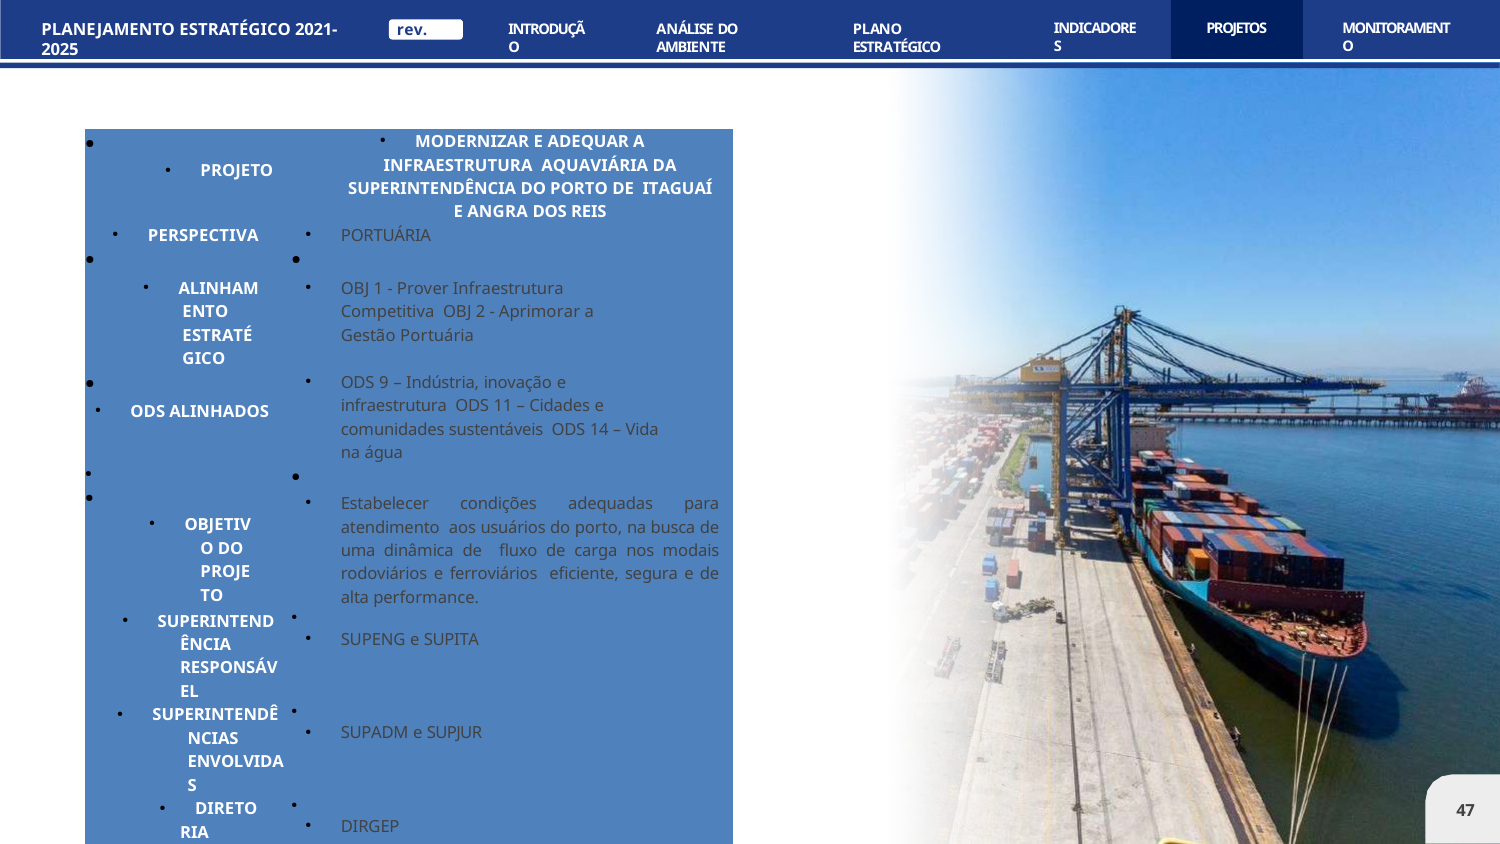

PLANEJAMENTO ESTRATÉGICO 2021-2025
INDICADORES
PROJETOS
MONITORAMENTO
rev. 2022
INTRODUÇÃO
ANÁLISE DO AMBIENTE
PLANO ESTRATÉGICO
| PROJETO | MODERNIZAR E ADEQUAR A INFRAESTRUTURA AQUAVIÁRIA DA SUPERINTENDÊNCIA DO PORTO DE ITAGUAÍ E ANGRA DOS REIS |
| --- | --- |
| PERSPECTIVA | PORTUÁRIA |
| ALINHAMENTO ESTRATÉGICO | OBJ 1 - Prover Infraestrutura Competitiva OBJ 2 - Aprimorar a Gestão Portuária |
| ODS ALINHADOS | ODS 9 – Indústria, inovação e infraestrutura ODS 11 – Cidades e comunidades sustentáveis ODS 14 – Vida na água |
| OBJETIVO DO PROJETO | Estabelecer condições adequadas para atendimento aos usuários do porto, na busca de uma dinâmica de ﬂuxo de carga nos modais rodoviários e ferroviários eﬁciente, segura e de alta performance. |
| SUPERINTENDÊNCIA RESPONSÁVEL | SUPENG e SUPITA |
| SUPERINTENDÊNCIAS ENVOLVIDAS | SUPADM e SUPJUR |
| DIRETORIA RESPONSÁVEL | DIRGEP |